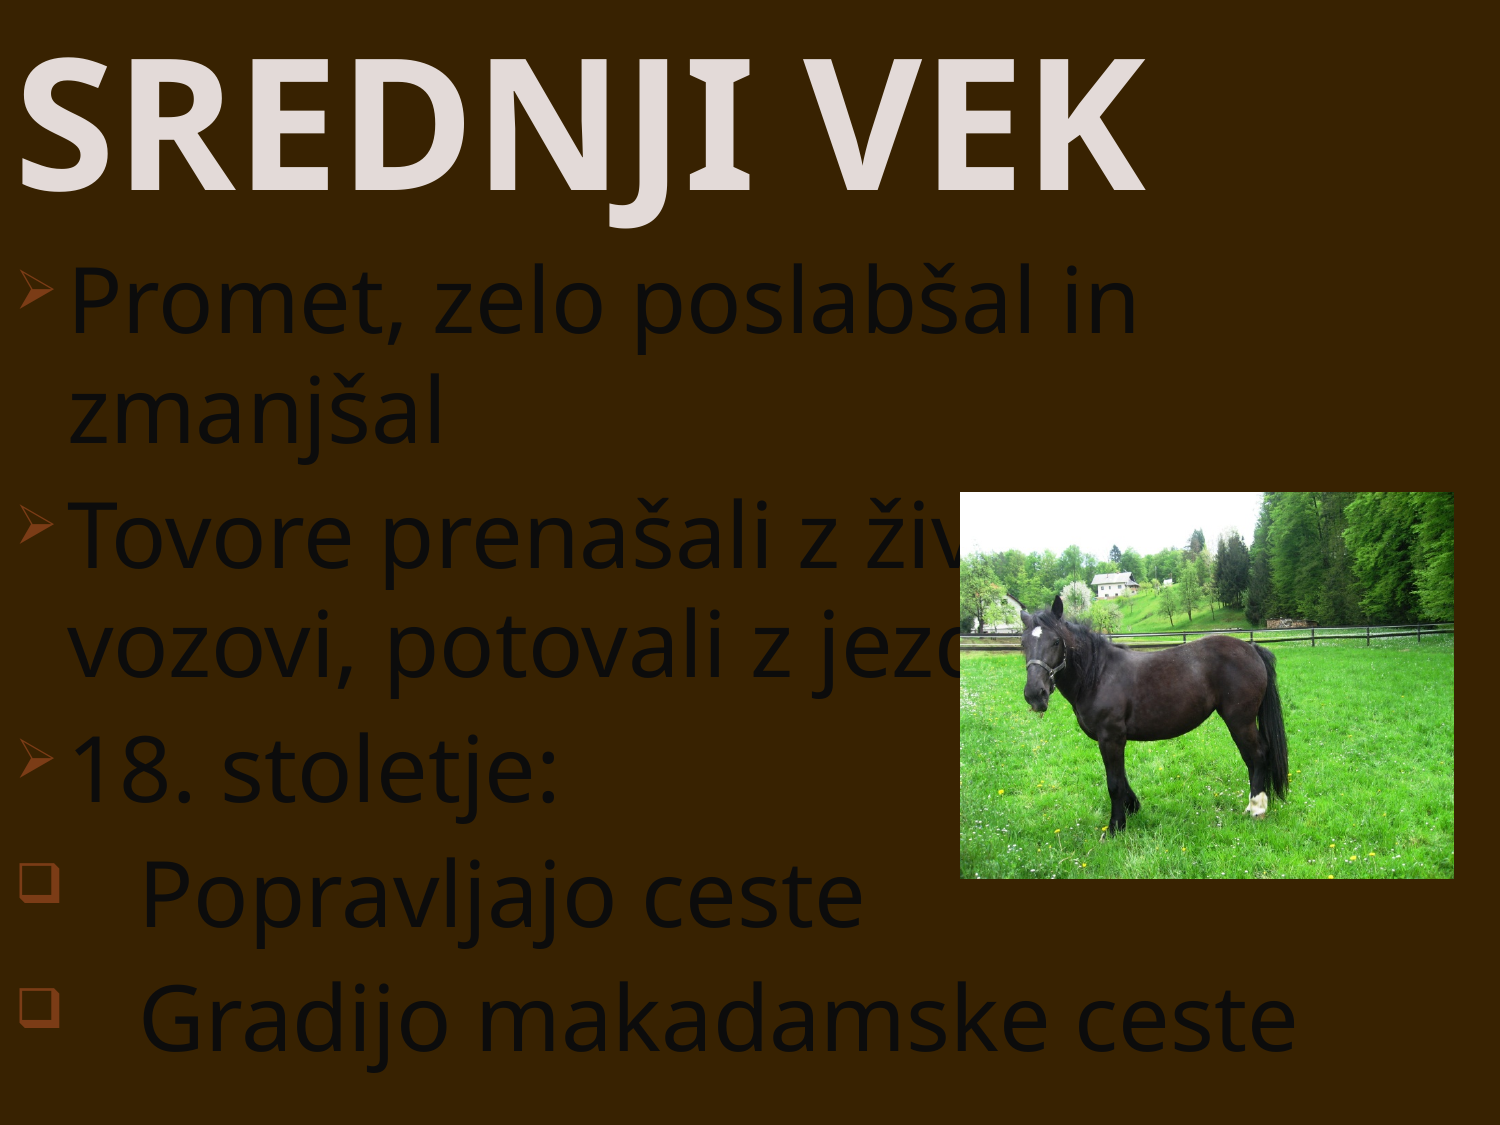

SREDNJI VEK
#
Promet, zelo poslabšal in zmanjšal
Tovore prenašali z živali in vozovi, potovali z jezdnimi konji
18. stoletje:
 Popravljajo ceste
 Gradijo makadamske ceste